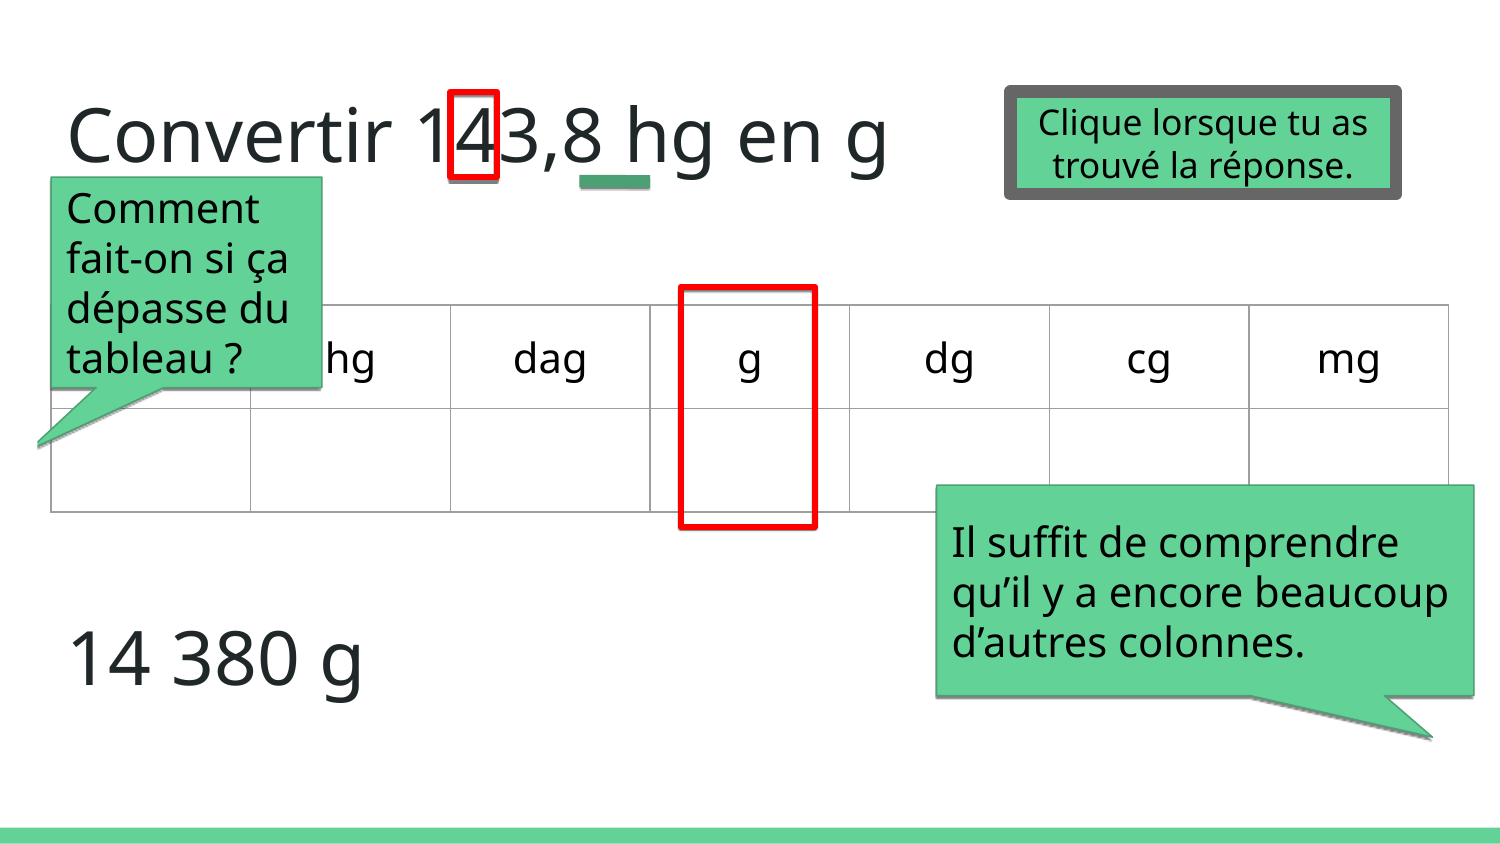

# Convertir 143,8 hg en g
Clique lorsque tu as trouvé la réponse.
Comment fait-on si ça dépasse du tableau ?
| kg | hg | dag | g | dg | cg | mg |
| --- | --- | --- | --- | --- | --- | --- |
| 4 | 3 | 8 | 0 | 0 | 0 | 0 |
1
Il suffit de comprendre qu’il y a encore beaucoup d’autres colonnes.
14 380 g